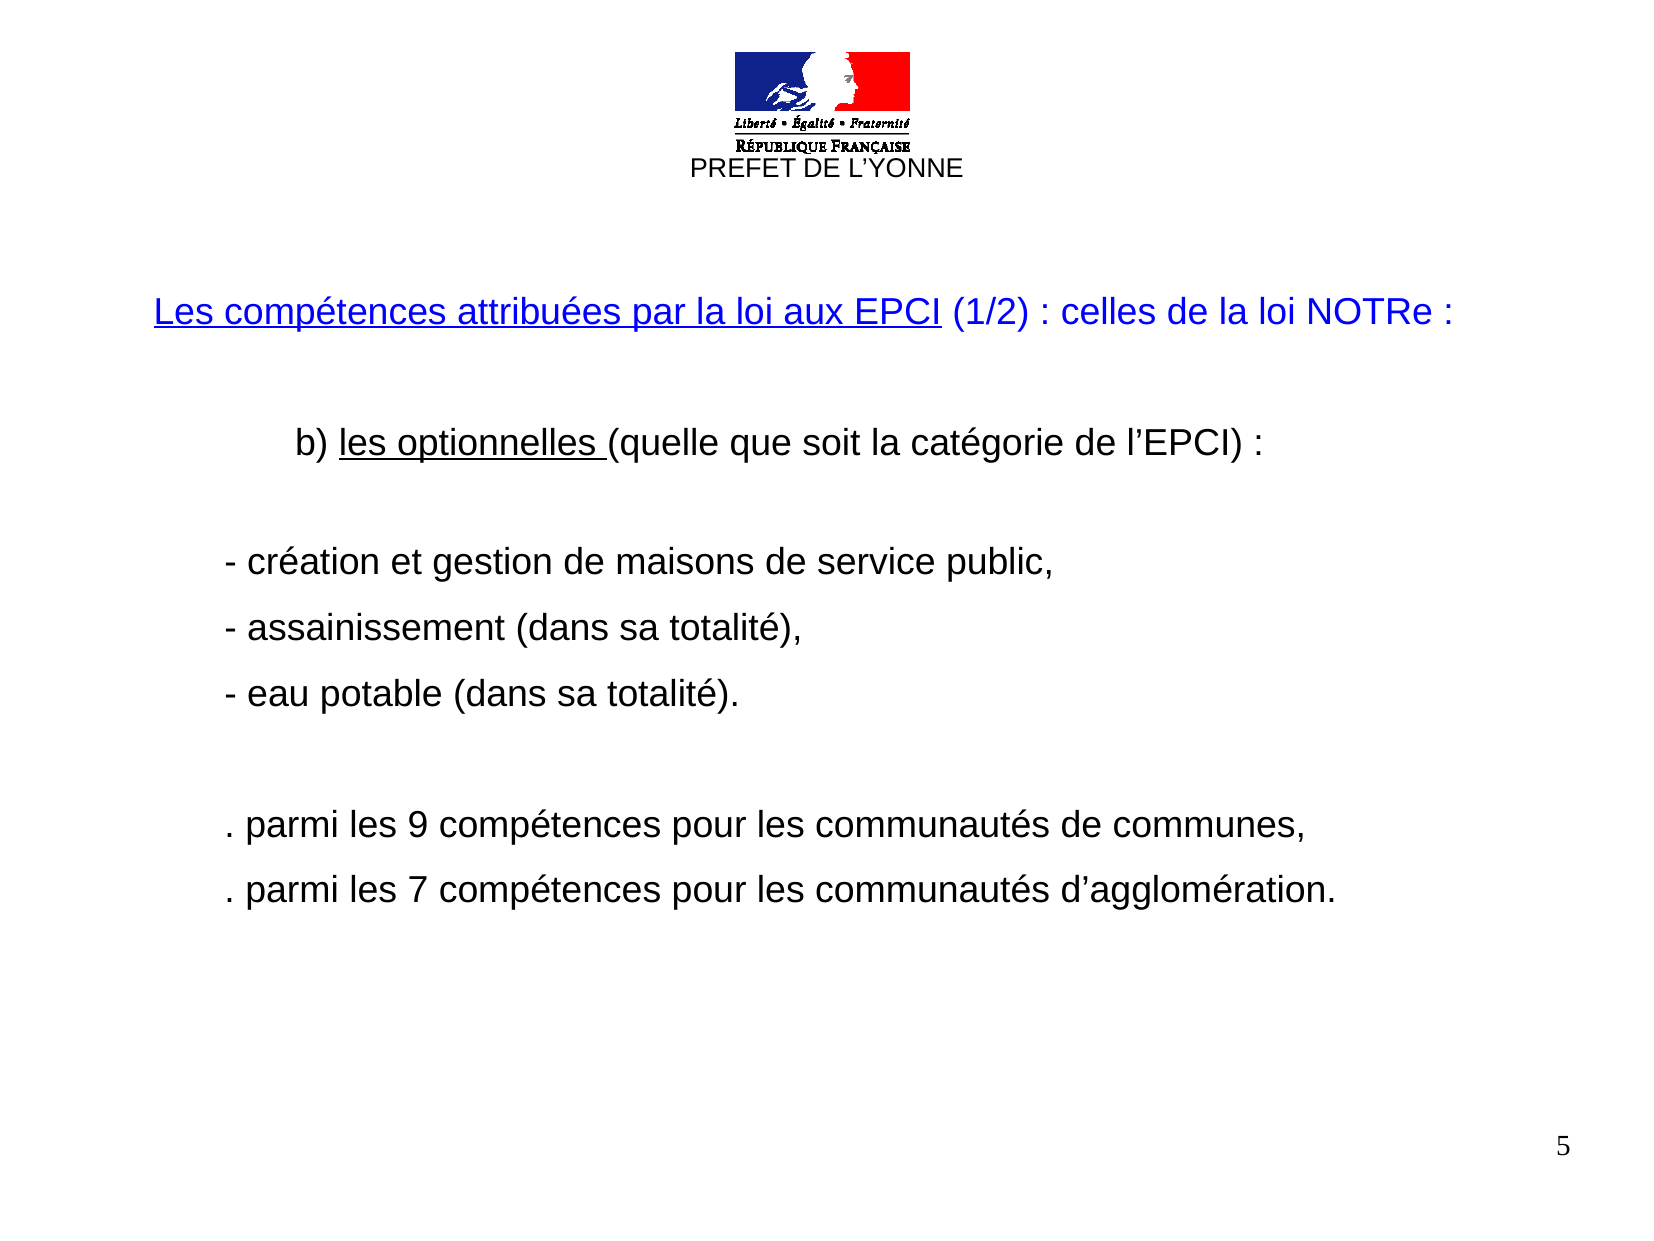

# PREFET DE L’YONNE
Les compétences attribuées par la loi aux EPCI (1/2) : celles de la loi NOTRe :
b) les optionnelles (quelle que soit la catégorie de l’EPCI) :
- création et gestion de maisons de service public,
- assainissement (dans sa totalité),
- eau potable (dans sa totalité).
. parmi les 9 compétences pour les communautés de communes,
. parmi les 7 compétences pour les communautés d’agglomération.
5